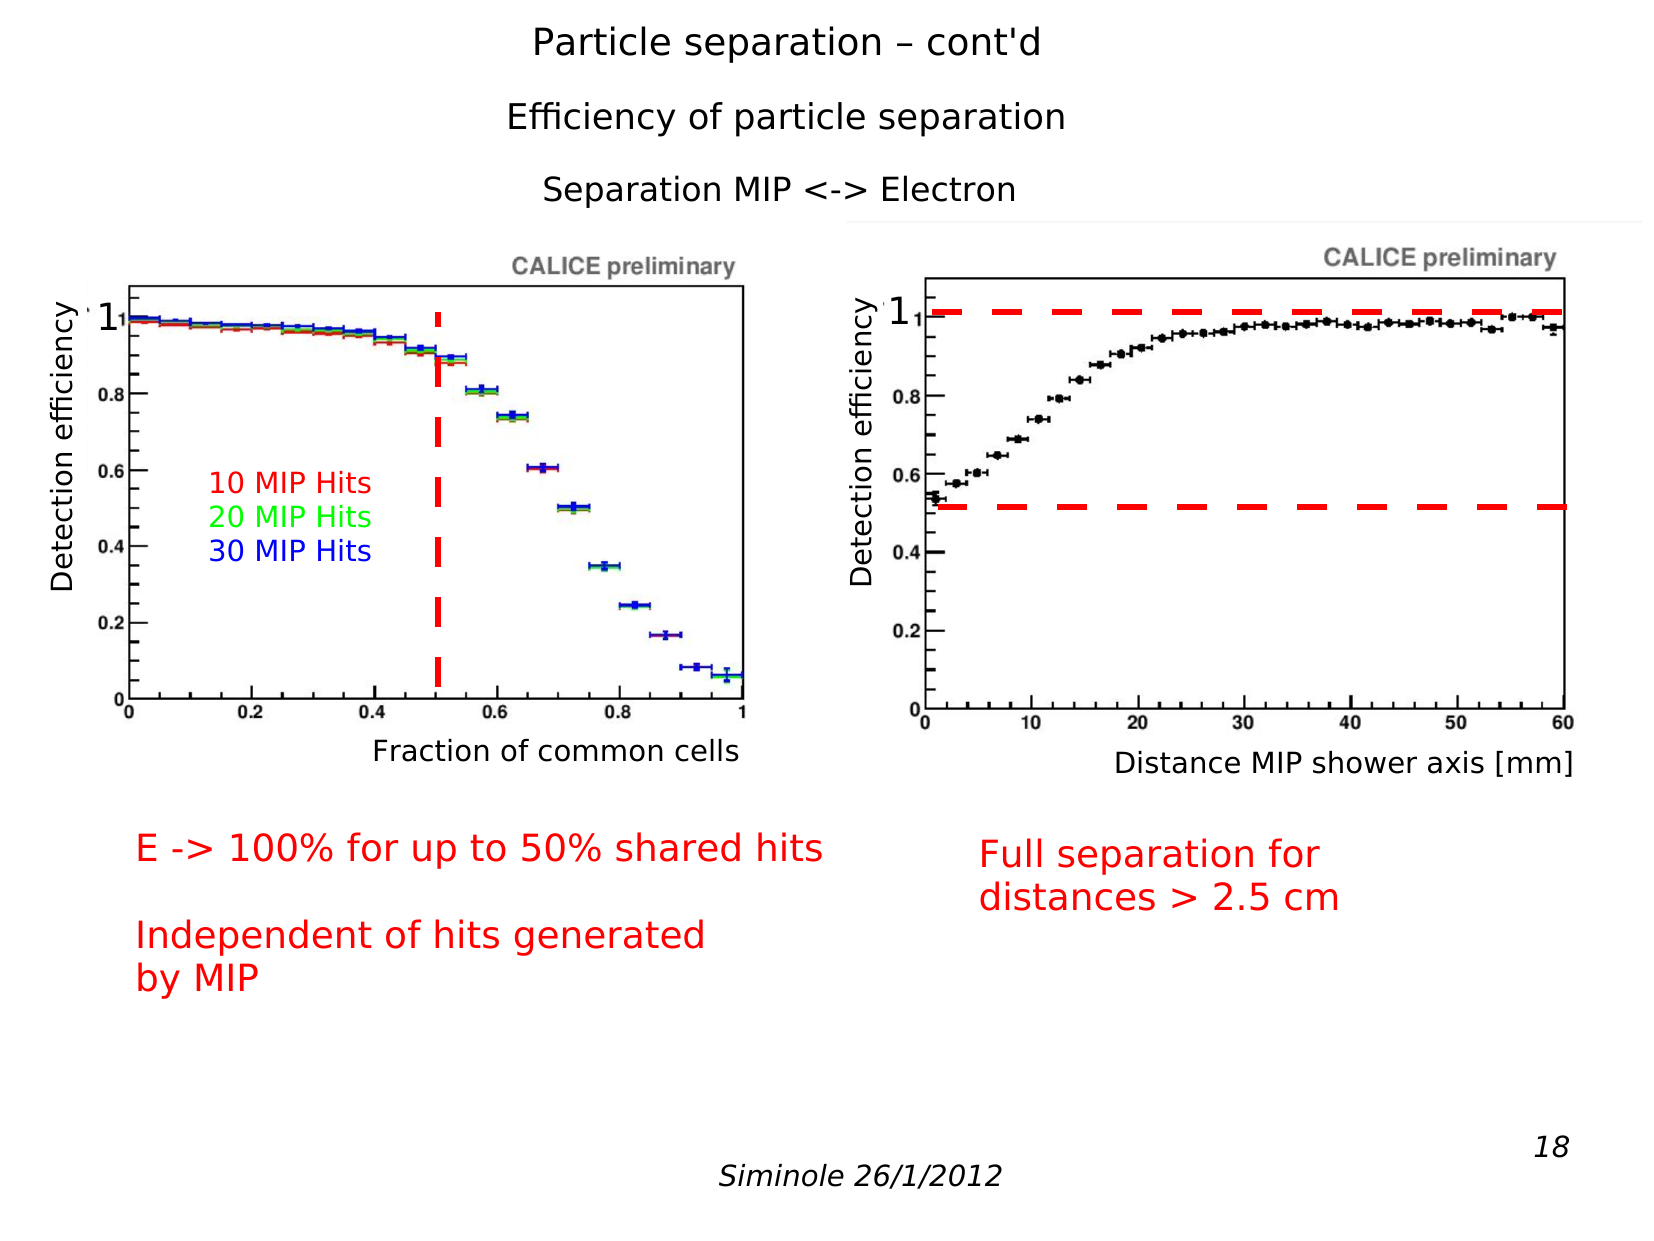

Particle separation – cont'd
Efficiency of particle separation
Separation MIP <-> Electron
1
1
Detection efficiency
Detection efficiency
10 MIP Hits
20 MIP Hits
30 MIP Hits
Fraction of common cells
Distance MIP shower axis [mm]
E -> 100% for up to 50% shared hits
Independent of hits generated
by MIP
Full separation for
distances > 2.5 cm
Comite d'evaluation
18